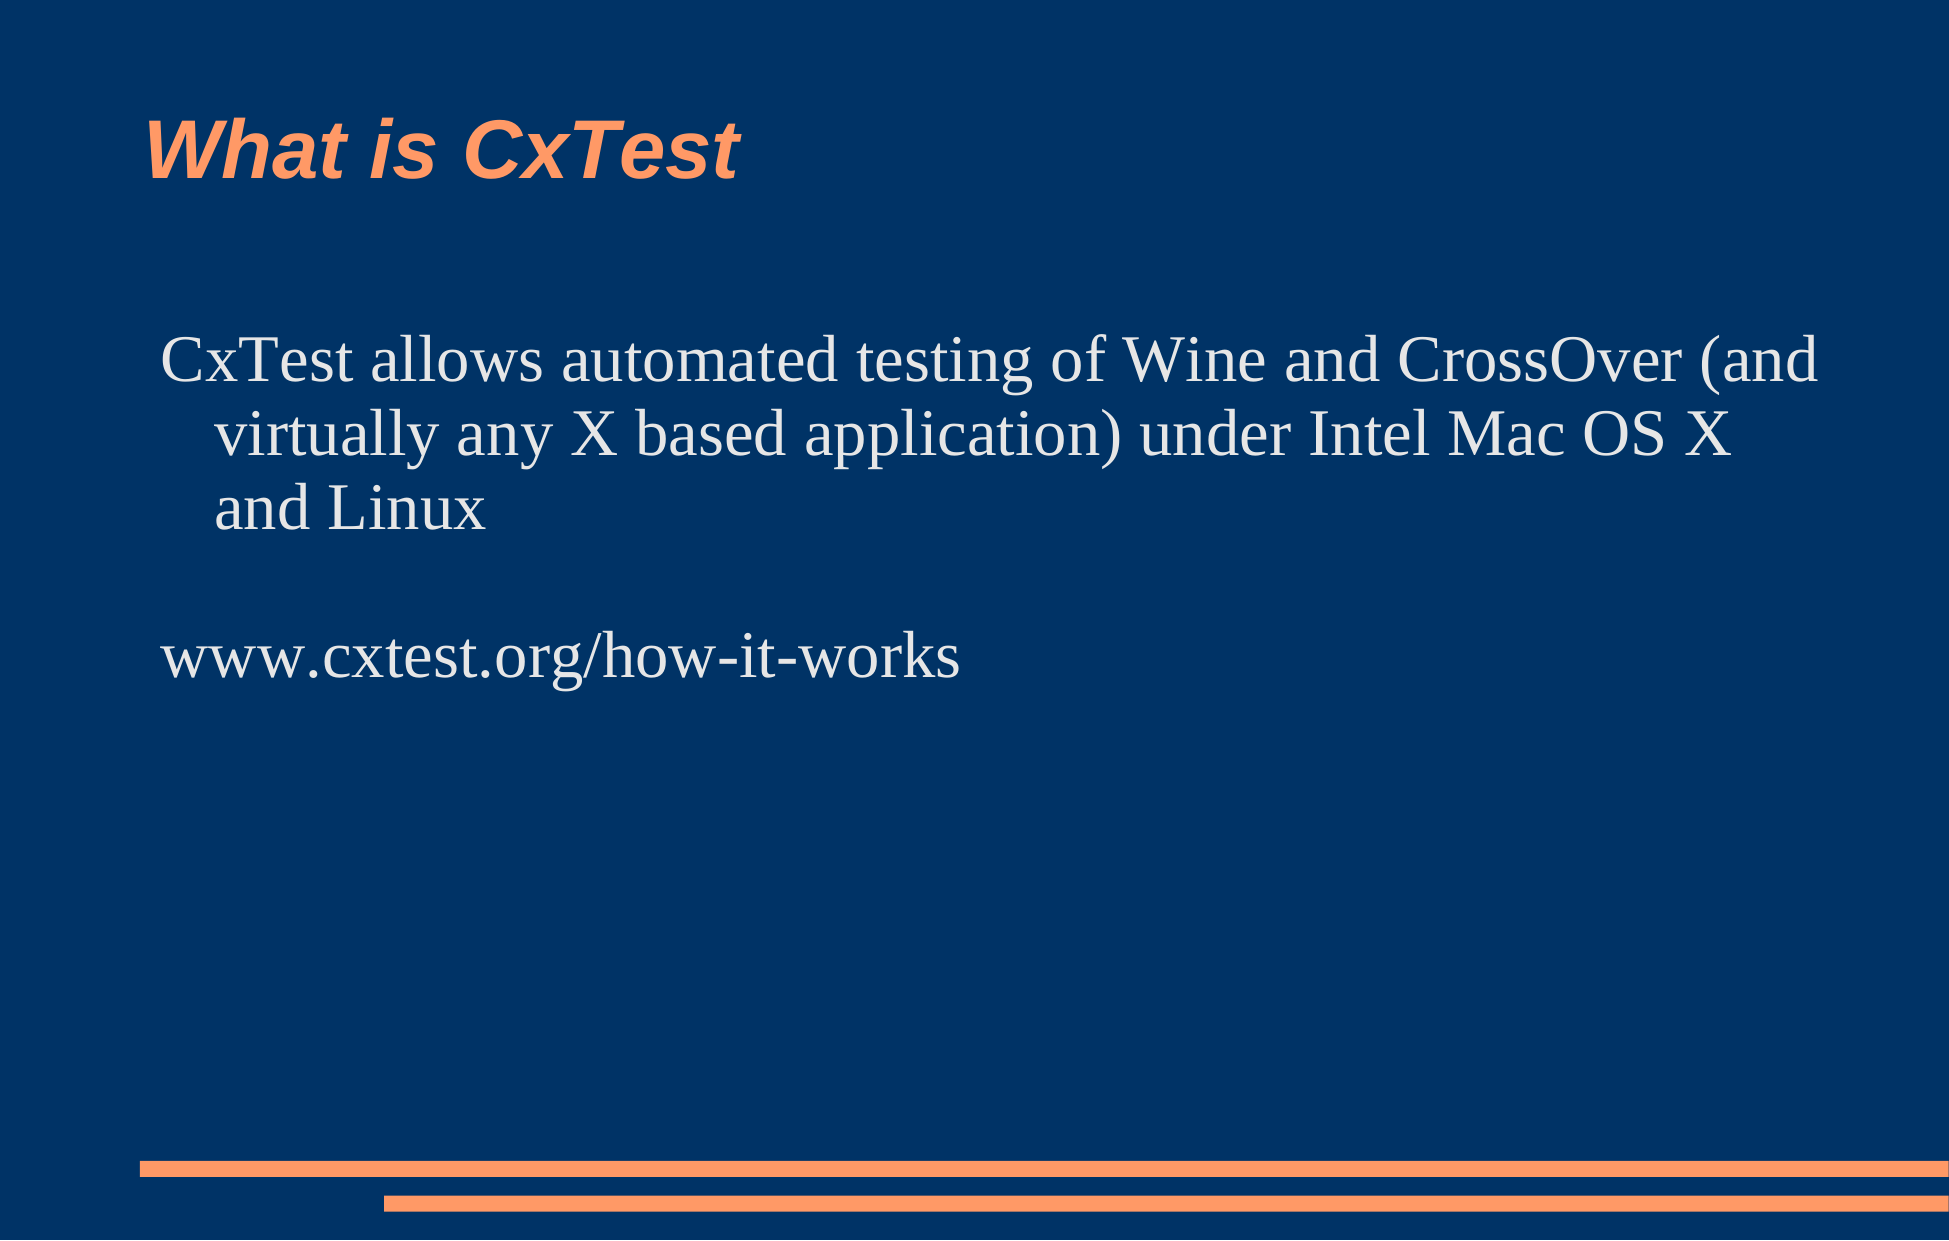

# What is CxTest
CxTest allows automated testing of Wine and CrossOver (and virtually any X based application) under Intel Mac OS X and Linux
www.cxtest.org/how-it-works